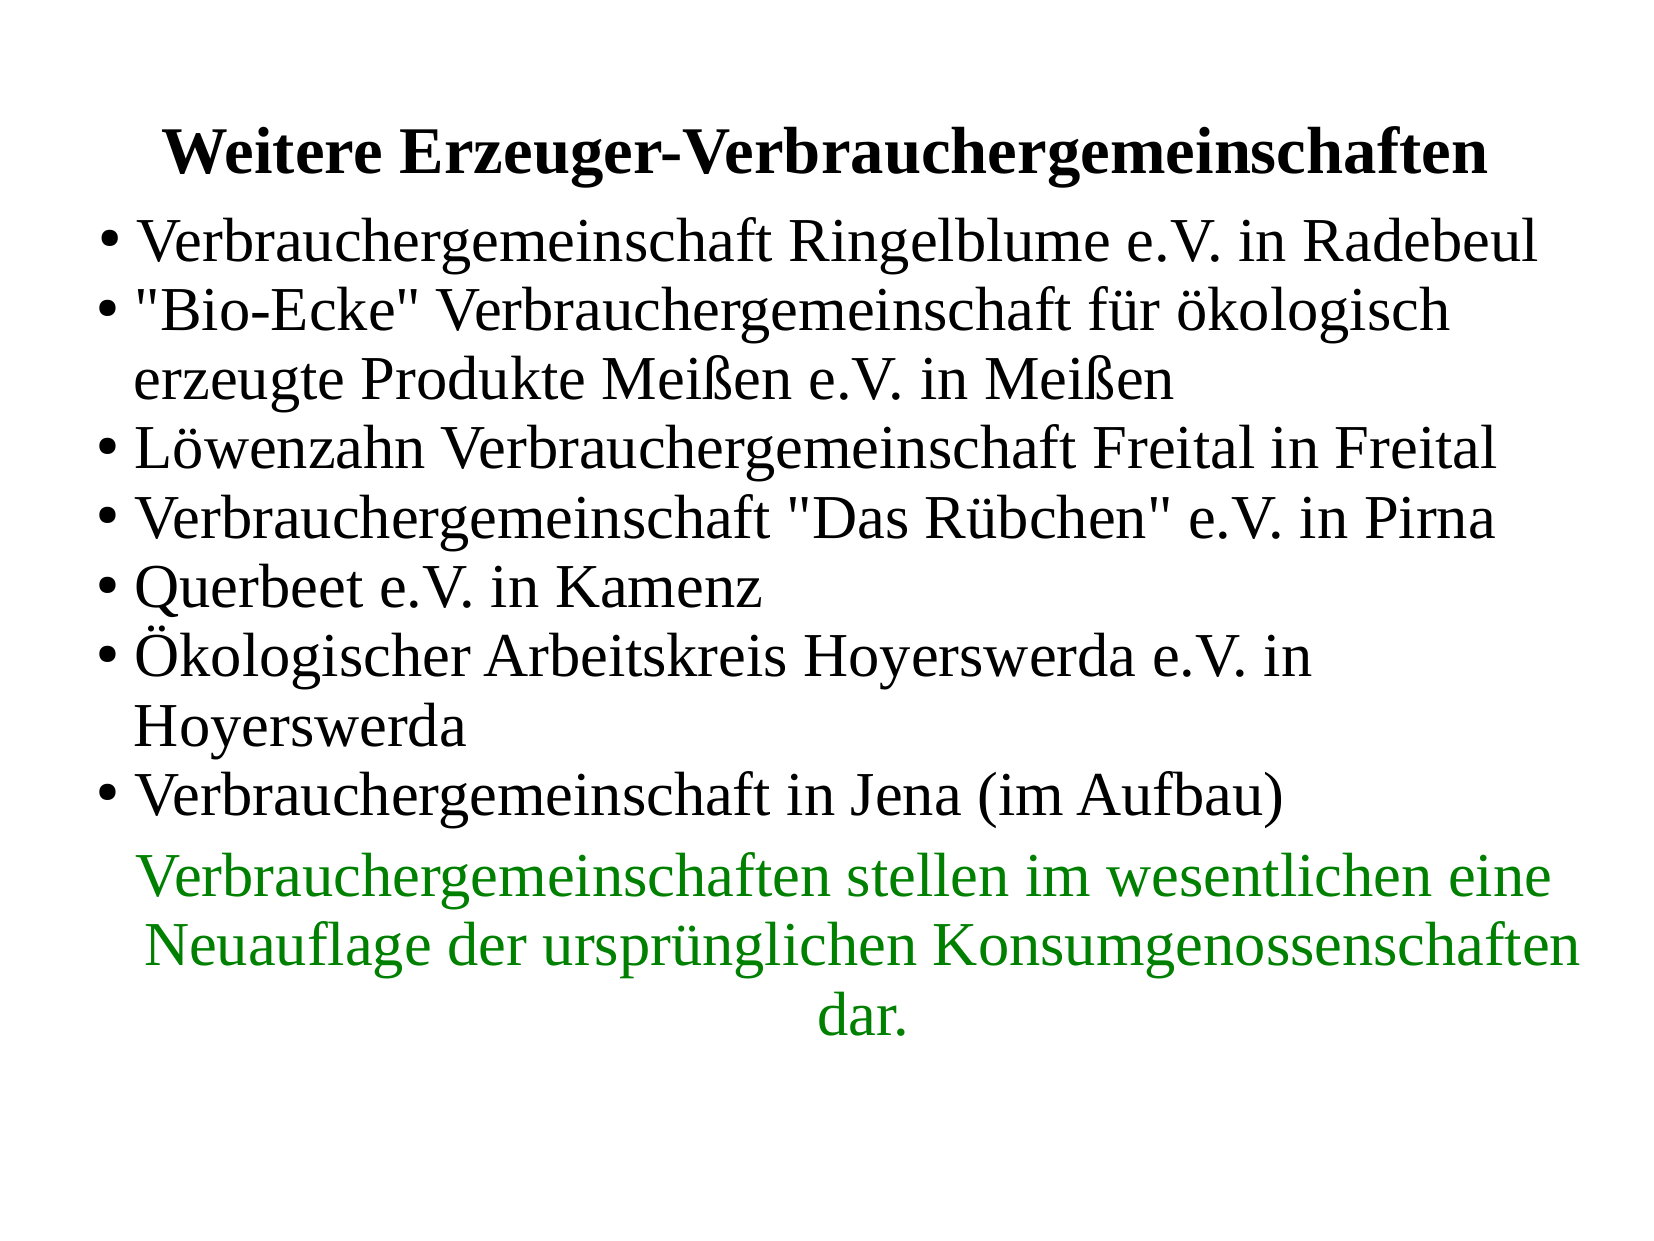

Weitere Erzeuger-Verbrauchergemeinschaften
 Verbrauchergemeinschaft Ringelblume e.V. in Radebeul
 "Bio-Ecke" Verbrauchergemeinschaft für ökologisch erzeugte Produkte Meißen e.V. in Meißen
 Löwenzahn Verbrauchergemeinschaft Freital in Freital
 Verbrauchergemeinschaft "Das Rübchen" e.V. in Pirna
 Querbeet e.V. in Kamenz
 Ökologischer Arbeitskreis Hoyerswerda e.V. in Hoyerswerda
 Verbrauchergemeinschaft in Jena (im Aufbau)
Verbrauchergemeinschaften stellen im wesentlichen eine Neuauflage der ursprünglichen Konsumgenossenschaften dar.